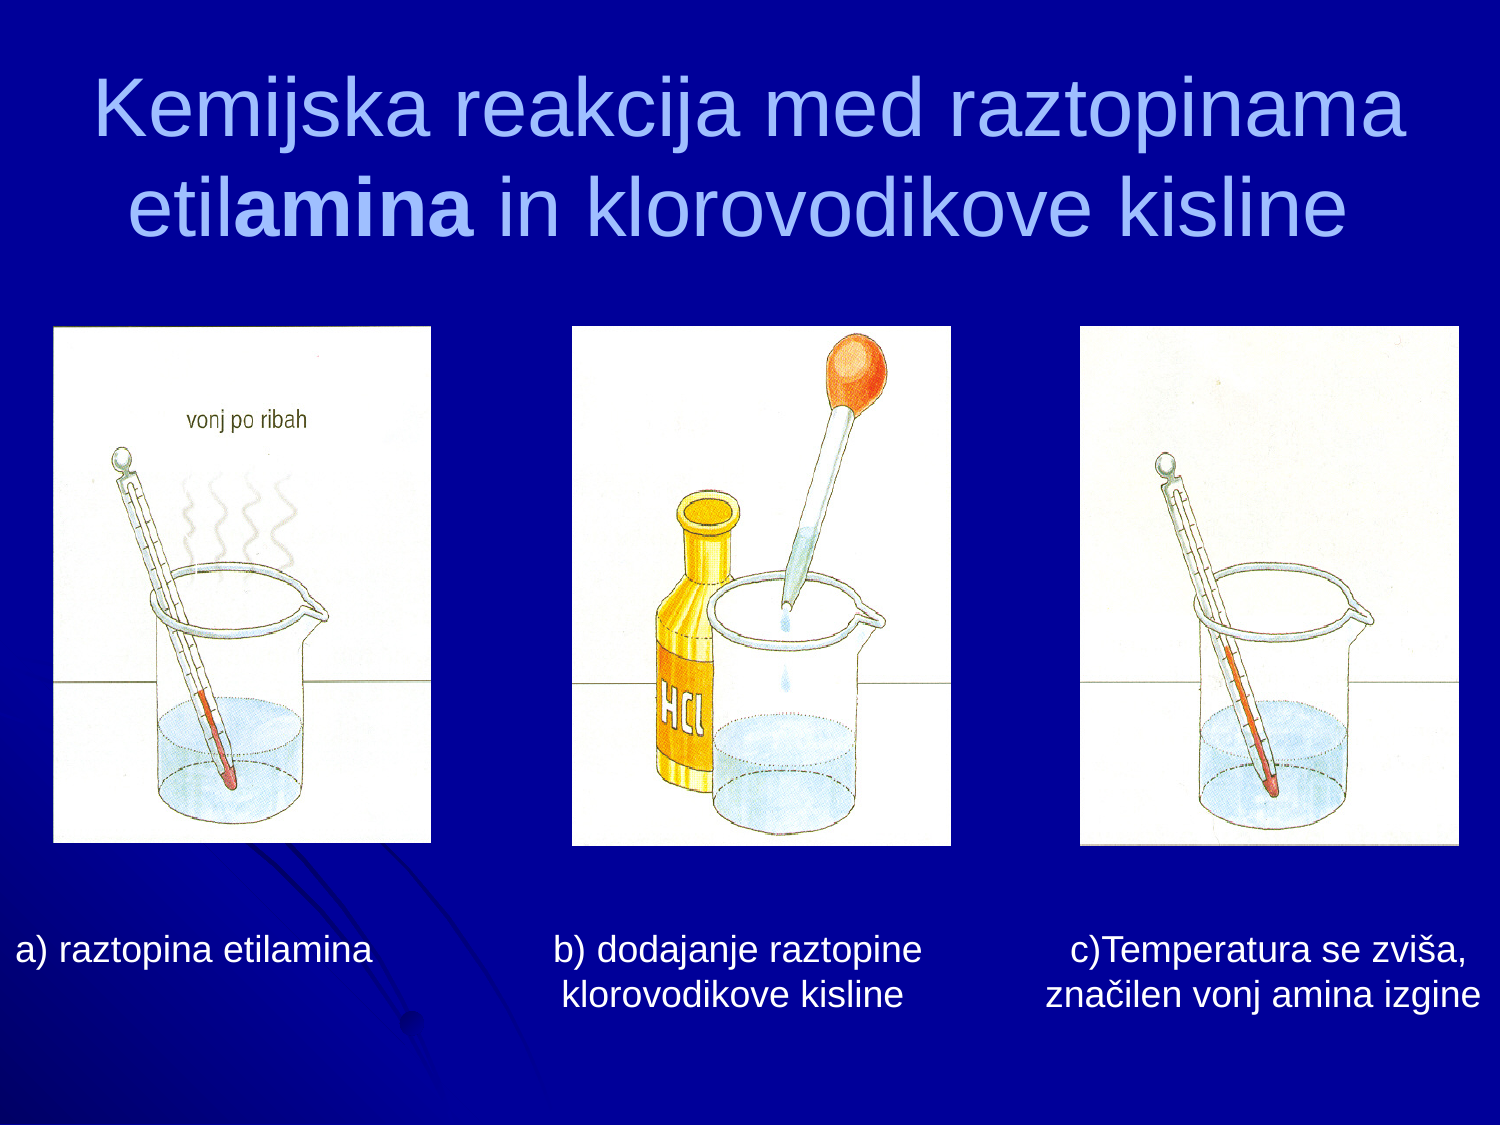

# Kemijska reakcija med raztopinama etilamina in klorovodikove kisline
a) raztopina etilamina
b) dodajanje raztopine
klorovodikove kisline
 c)Temperatura se zviša,
 značilen vonj amina izgine